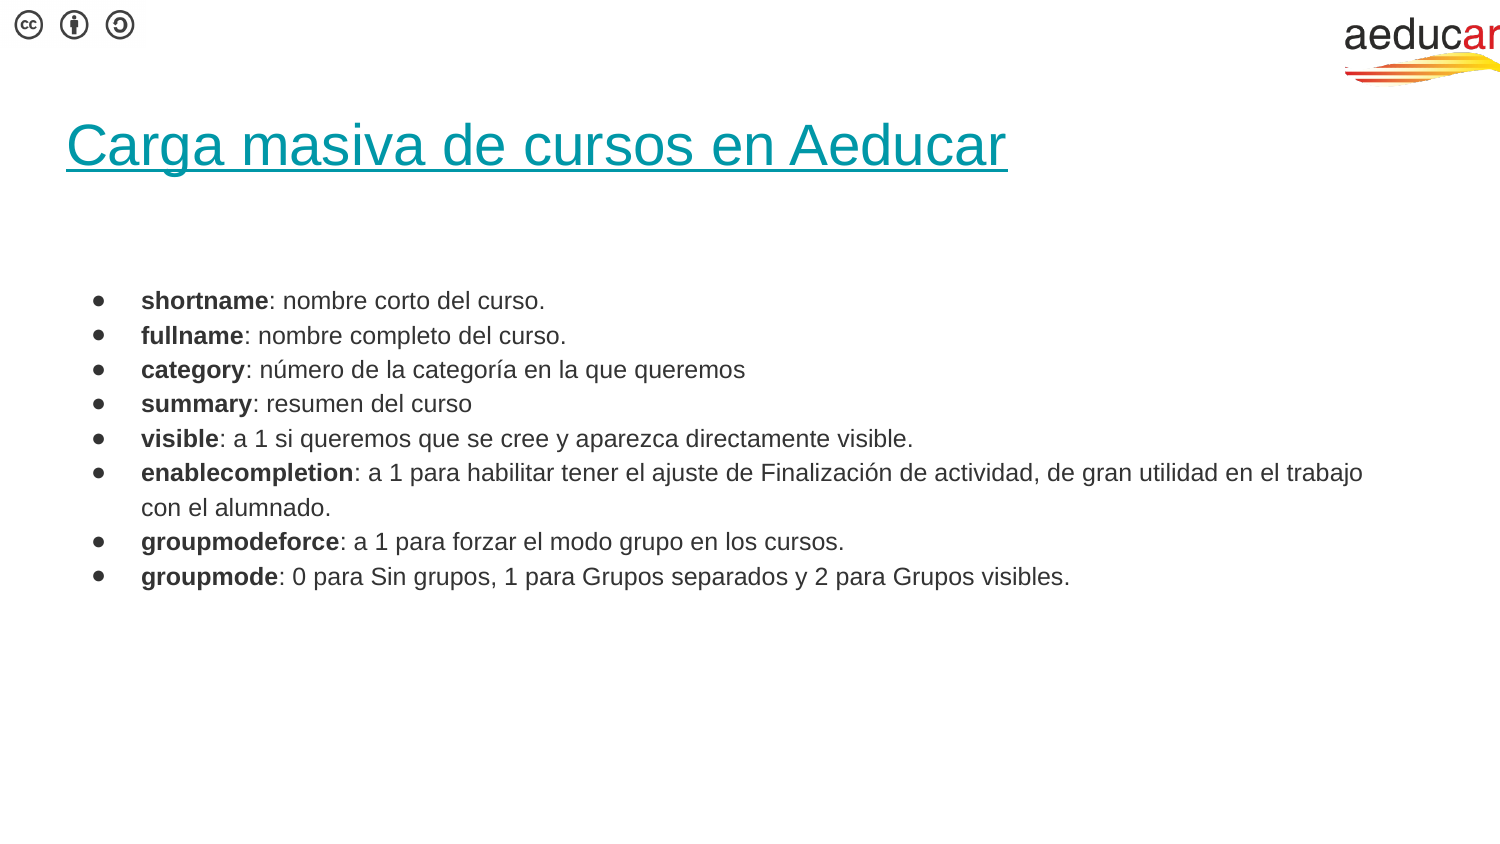

# Carga masiva de cursos en Aeducar
shortname: nombre corto del curso.
fullname: nombre completo del curso.
category: número de la categoría en la que queremos
summary: resumen del curso
visible: a 1 si queremos que se cree y aparezca directamente visible.
enablecompletion: a 1 para habilitar tener el ajuste de Finalización de actividad, de gran utilidad en el trabajo con el alumnado.
groupmodeforce: a 1 para forzar el modo grupo en los cursos.
groupmode: 0 para Sin grupos, 1 para Grupos separados y 2 para Grupos visibles.